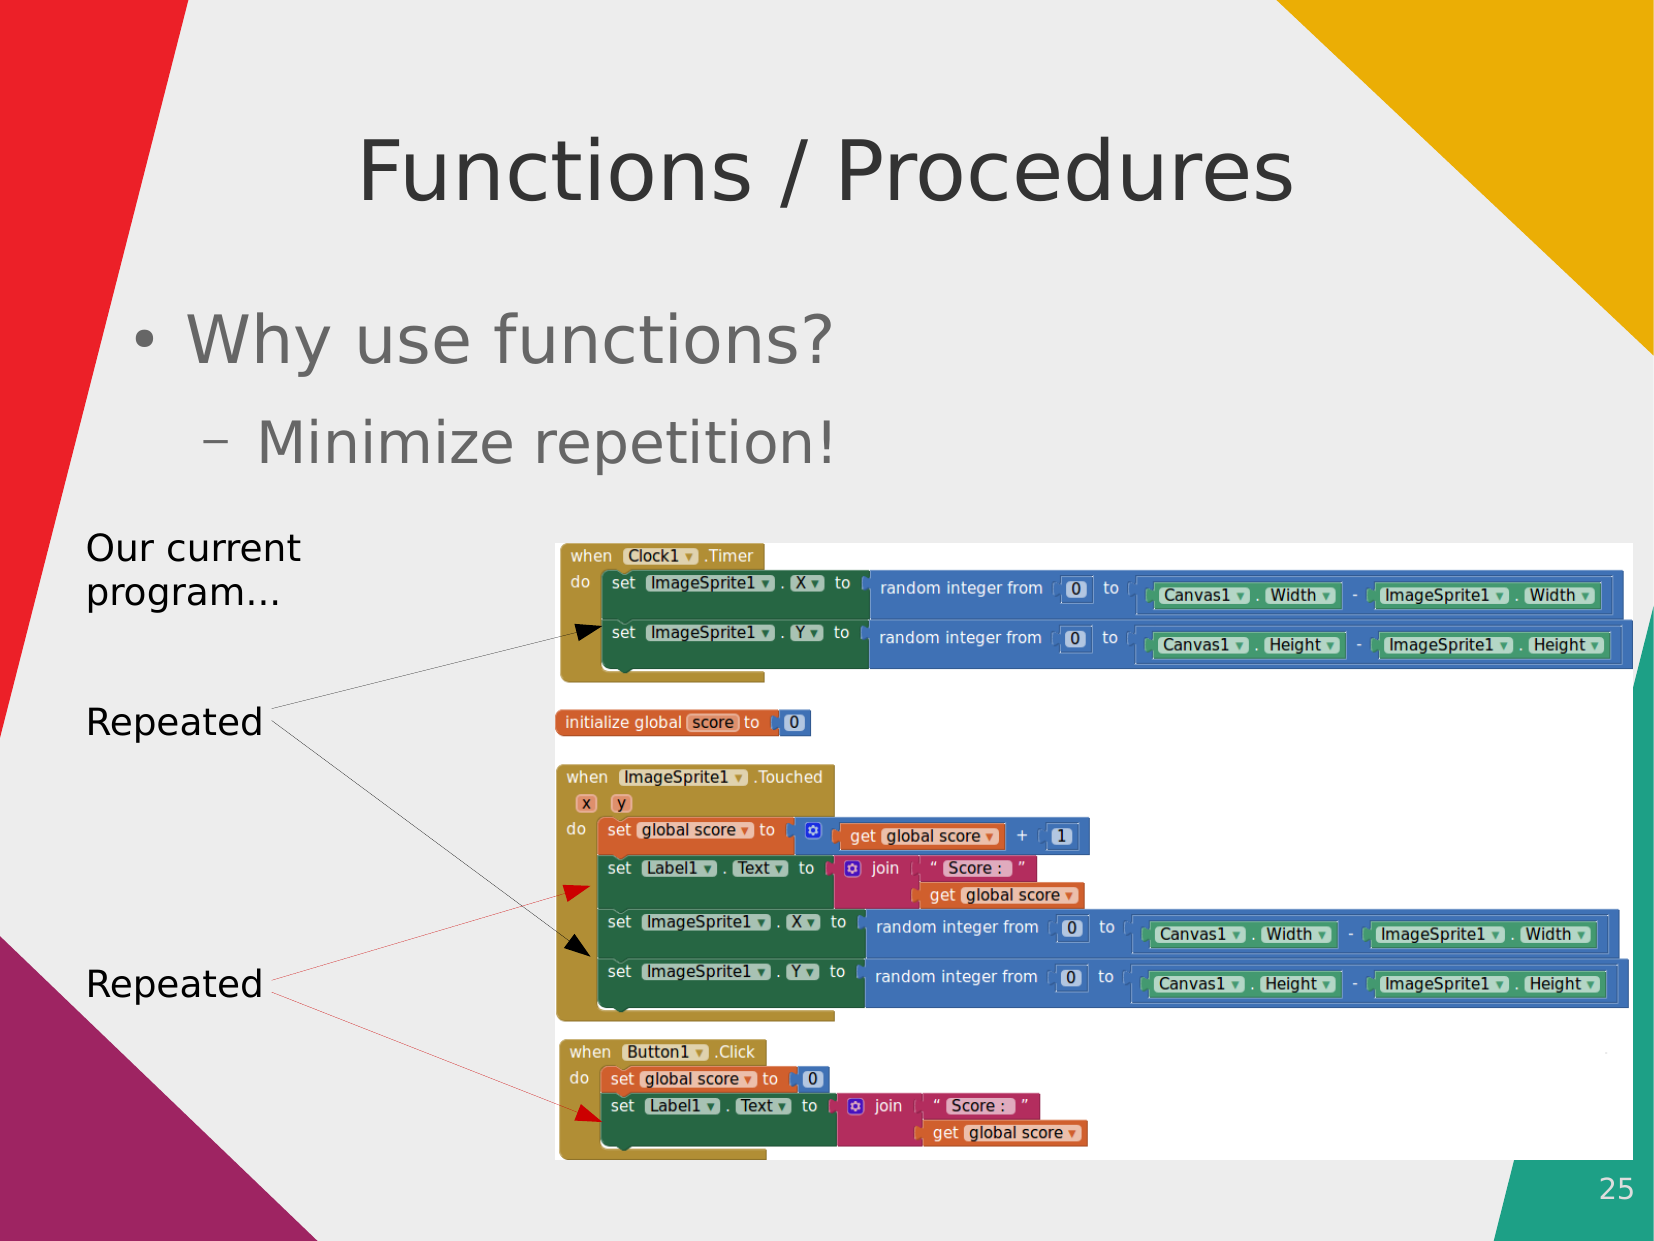

# Functions / Procedures
Why use functions?
Minimize repetition!
Our current program...
Repeated
Repeated
25